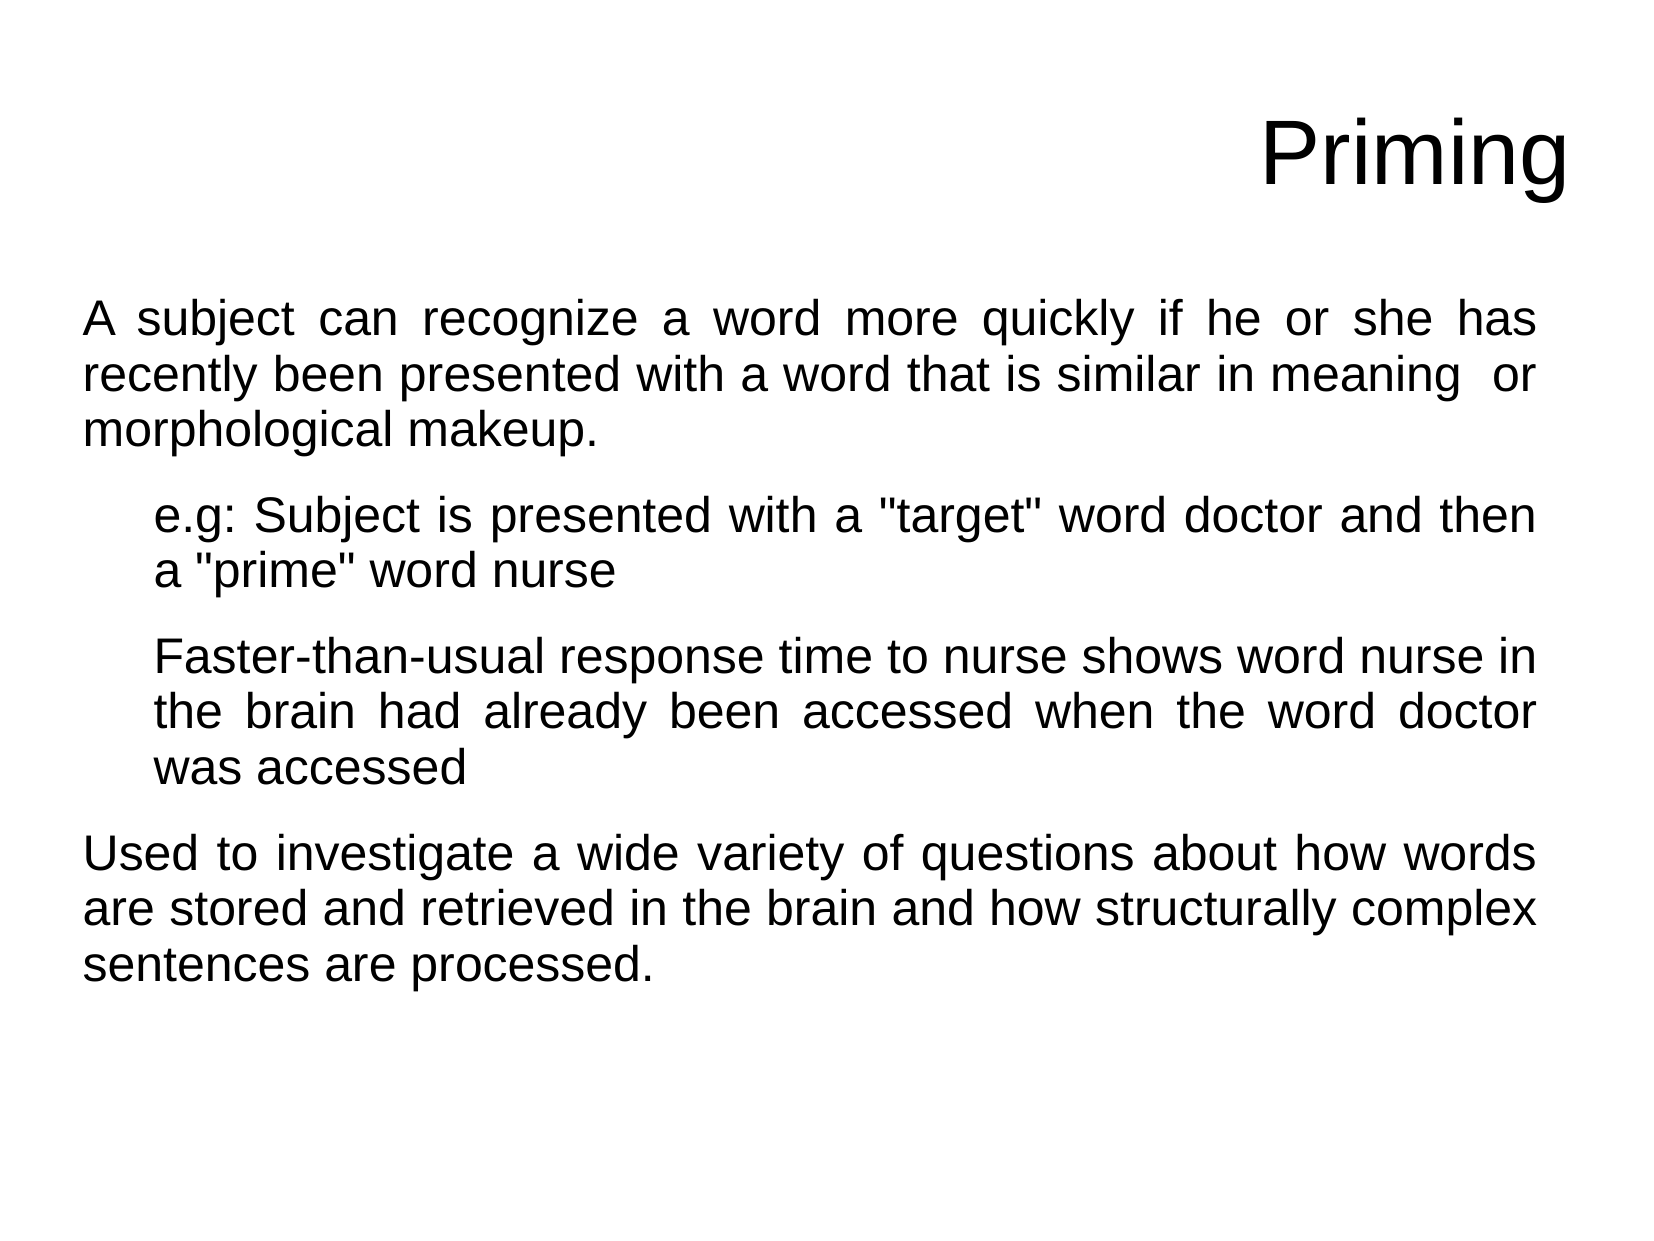

# Priming
A subject can recognize a word more quickly if he or she has recently been presented with a word that is similar in meaning or morphological makeup.
e.g: Subject is presented with a "target" word doctor and then a "prime" word nurse
Faster-than-usual response time to nurse shows word nurse in the brain had already been accessed when the word doctor was accessed
Used to investigate a wide variety of questions about how words are stored and retrieved in the brain and how structurally complex sentences are processed.